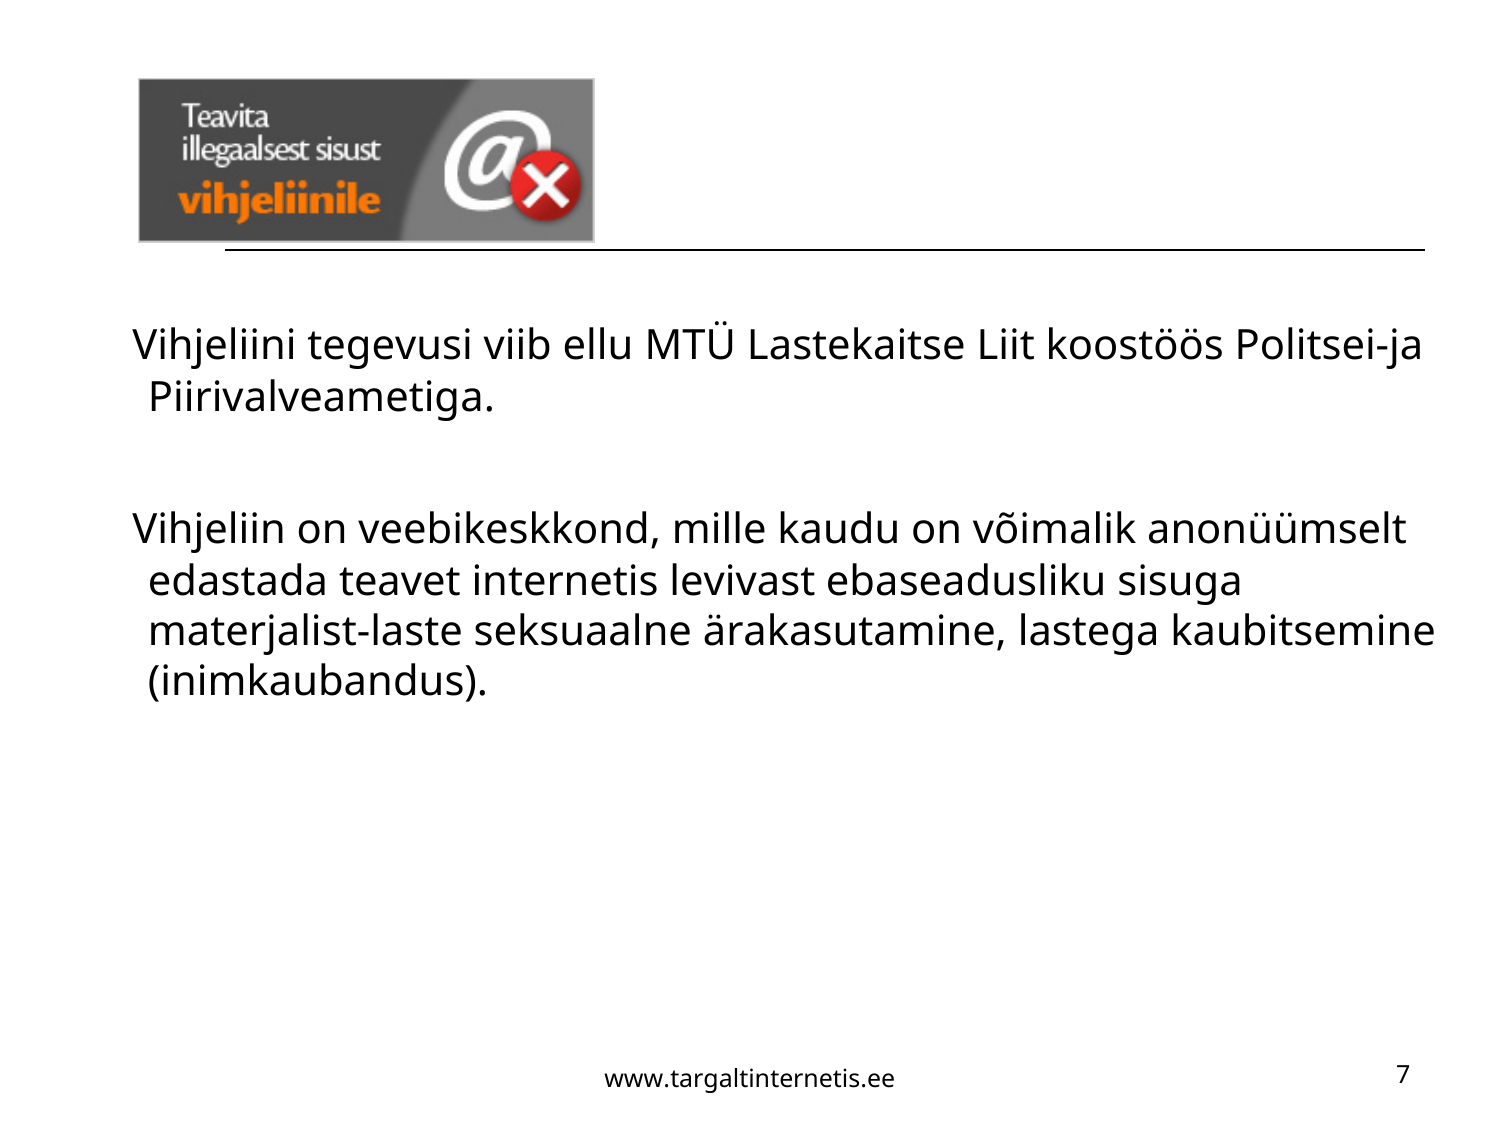

#
 Vihjeliini tegevusi viib ellu MTÜ Lastekaitse Liit koostöös Politsei-ja Piirivalveametiga.
 Vihjeliin on veebikeskkond, mille kaudu on võimalik anonüümselt edastada teavet internetis levivast ebaseadusliku sisuga materjalist-laste seksuaalne ärakasutamine, lastega kaubitsemine (inimkaubandus).
www.targaltinternetis.ee